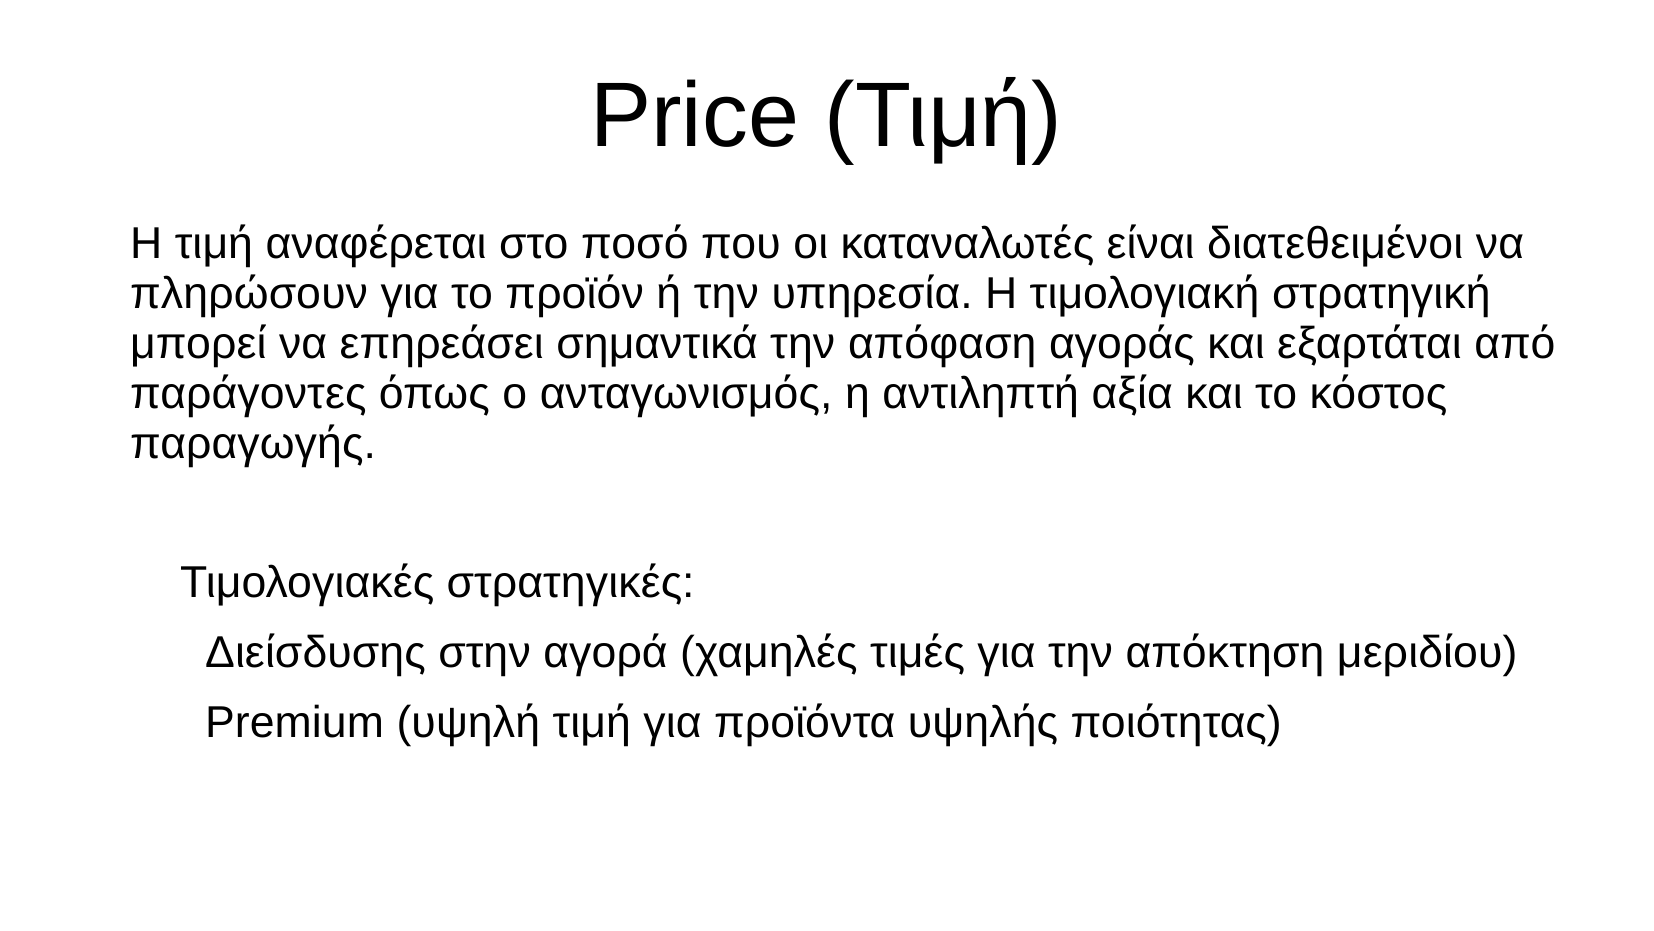

# Price (Τιμή)
Η τιμή αναφέρεται στο ποσό που οι καταναλωτές είναι διατεθειμένοι να πληρώσουν για το προϊόν ή την υπηρεσία. Η τιμολογιακή στρατηγική μπορεί να επηρεάσει σημαντικά την απόφαση αγοράς και εξαρτάται από παράγοντες όπως ο ανταγωνισμός, η αντιληπτή αξία και το κόστος παραγωγής.
 Τιμολογιακές στρατηγικές:
 Διείσδυσης στην αγορά (χαμηλές τιμές για την απόκτηση μεριδίου)
 Premium (υψηλή τιμή για προϊόντα υψηλής ποιότητας)